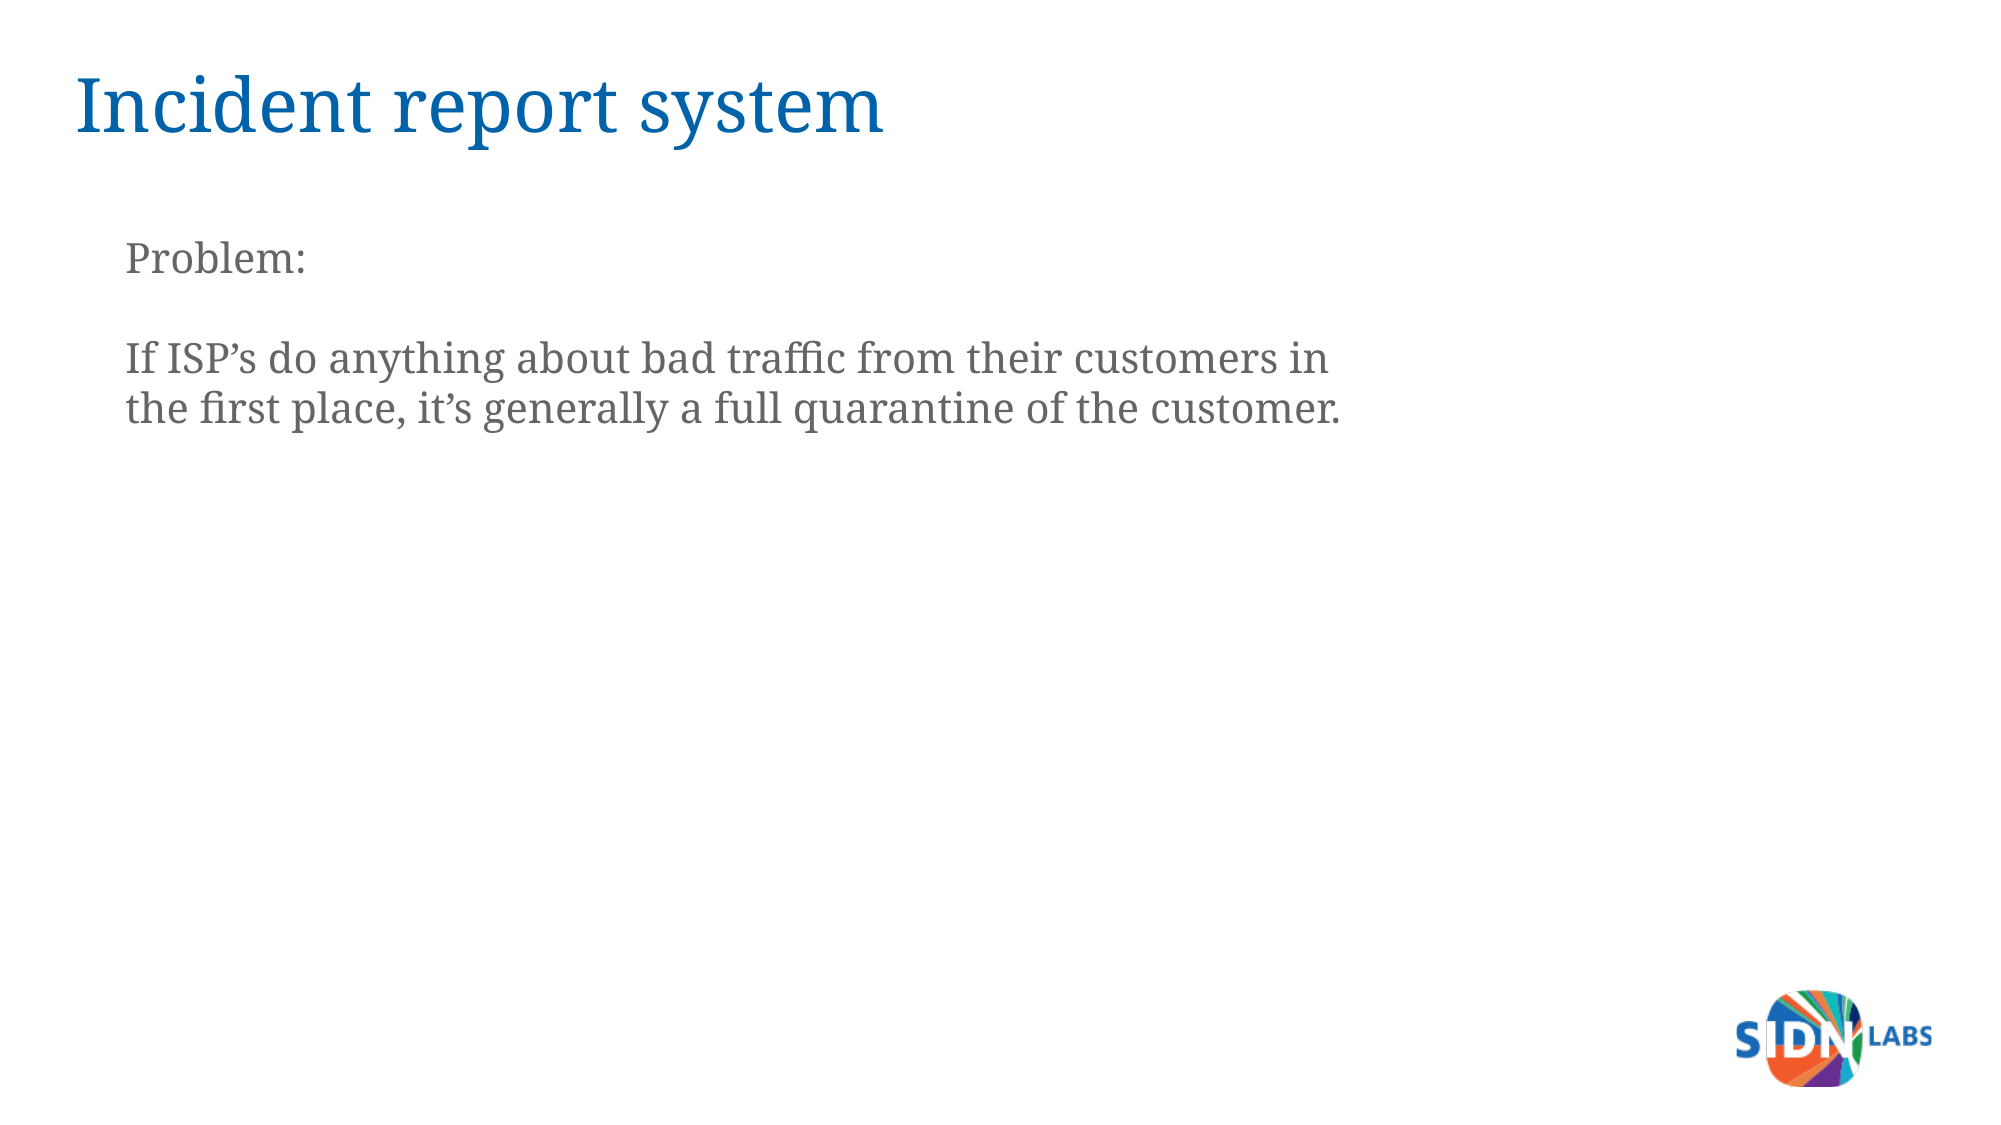

Incident report system
Problem:
If ISP’s do anything about bad traffic from their customers in the first place, it’s generally a full quarantine of the customer.